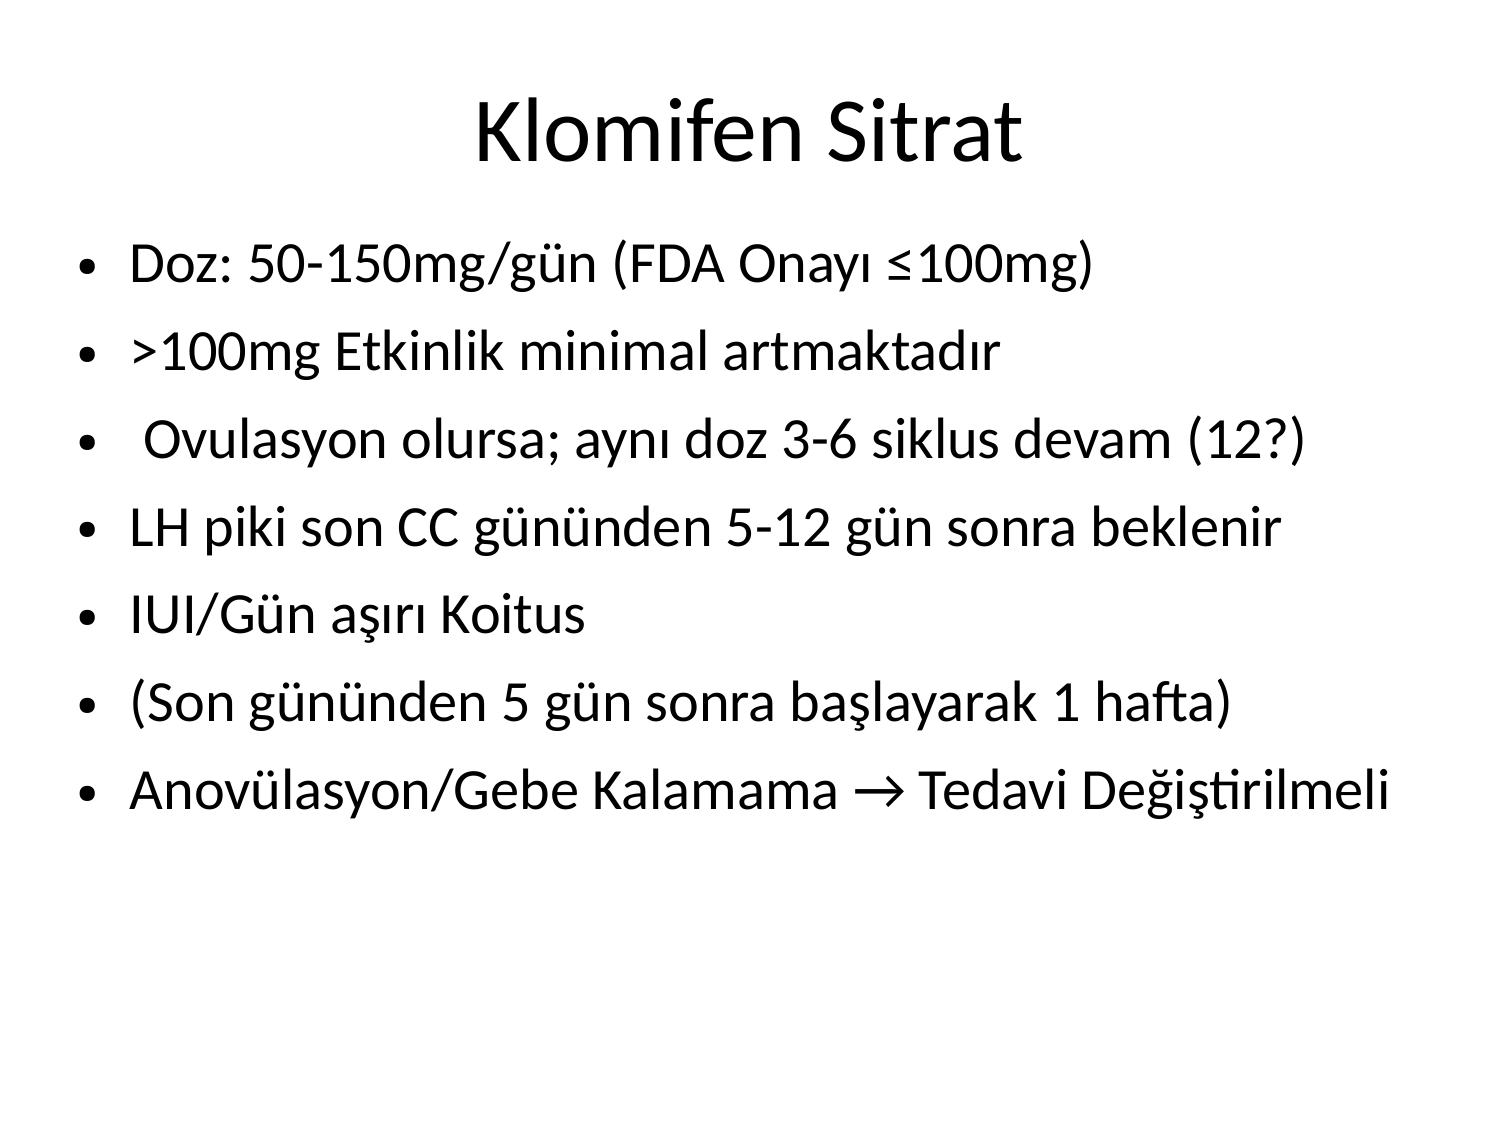

# Klomifen Sitrat
Doz: 50-150mg/gün (FDA Onayı ≤100mg)
>100mg Etkinlik minimal artmaktadır
 Ovulasyon olursa; aynı doz 3-6 siklus devam (12?)
LH piki son CC gününden 5-12 gün sonra beklenir
IUI/Gün aşırı Koitus
(Son gününden 5 gün sonra başlayarak 1 hafta)
Anovülasyon/Gebe Kalamama → Tedavi Değiştirilmeli